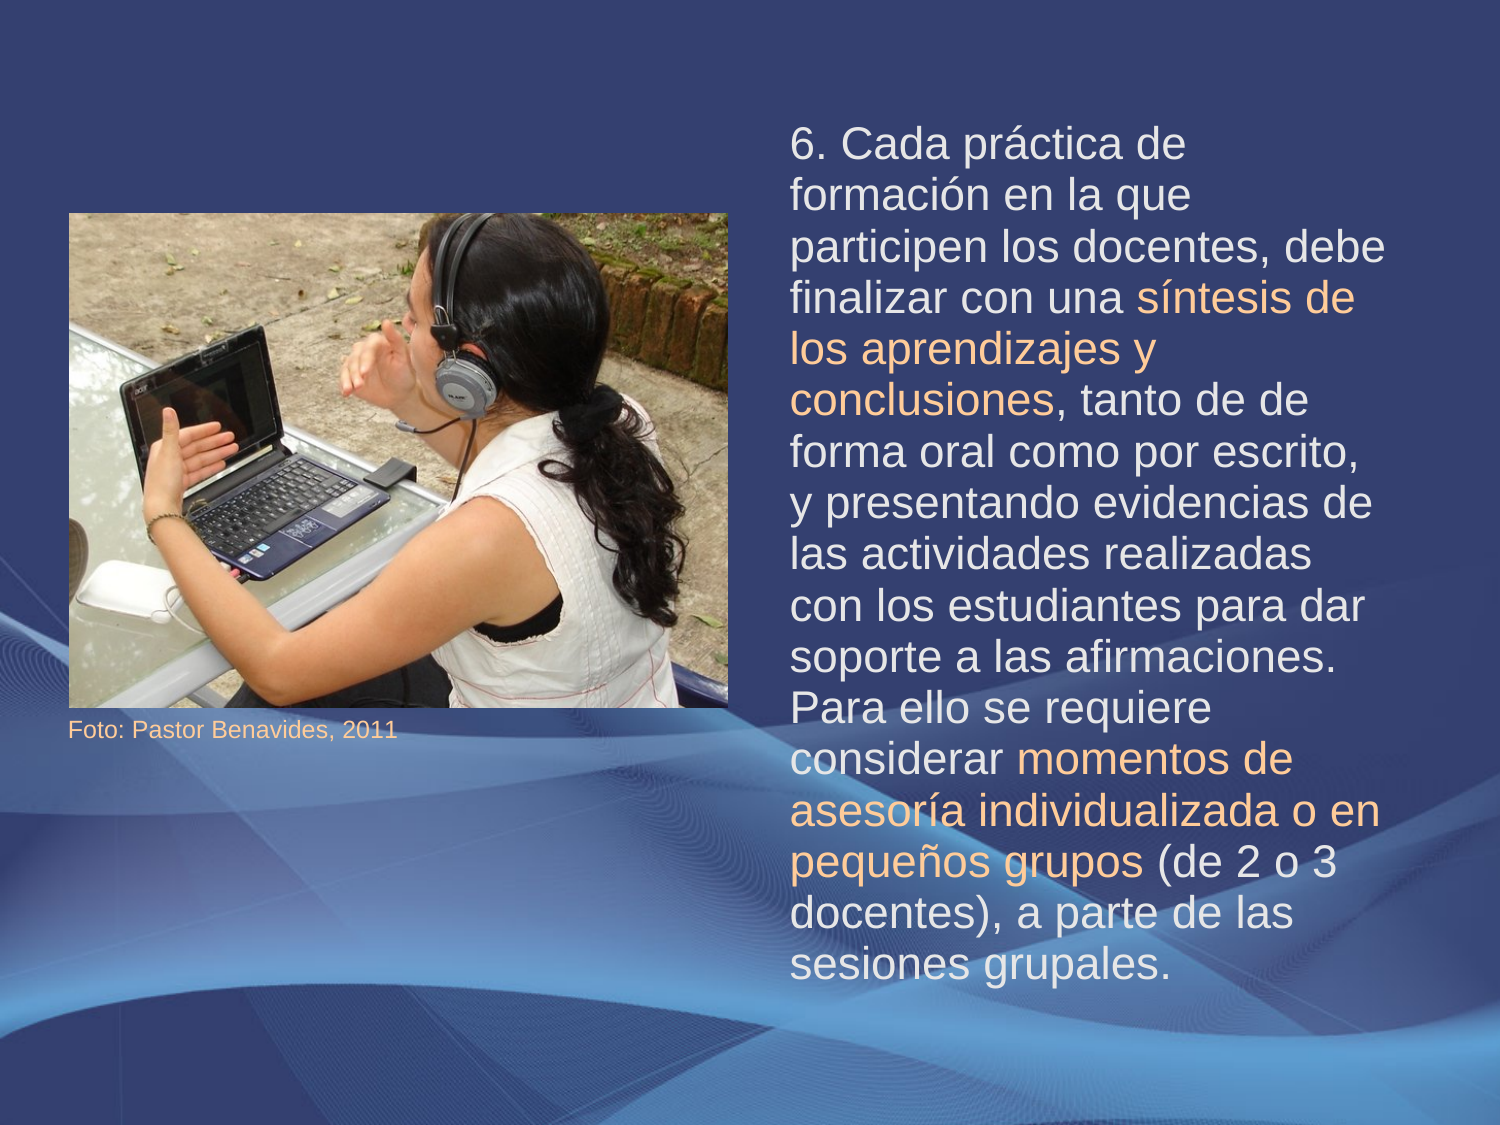

# 6. Cada práctica de formación en la que participen los docentes, debe finalizar con una síntesis de los aprendizajes y conclusiones, tanto de de forma oral como por escrito, y presentando evidencias de las actividades realizadas con los estudiantes para dar soporte a las afirmaciones. Para ello se requiere considerar momentos de asesoría individualizada o en pequeños grupos (de 2 o 3 docentes), a parte de las sesiones grupales.
Foto: Pastor Benavides, 2011